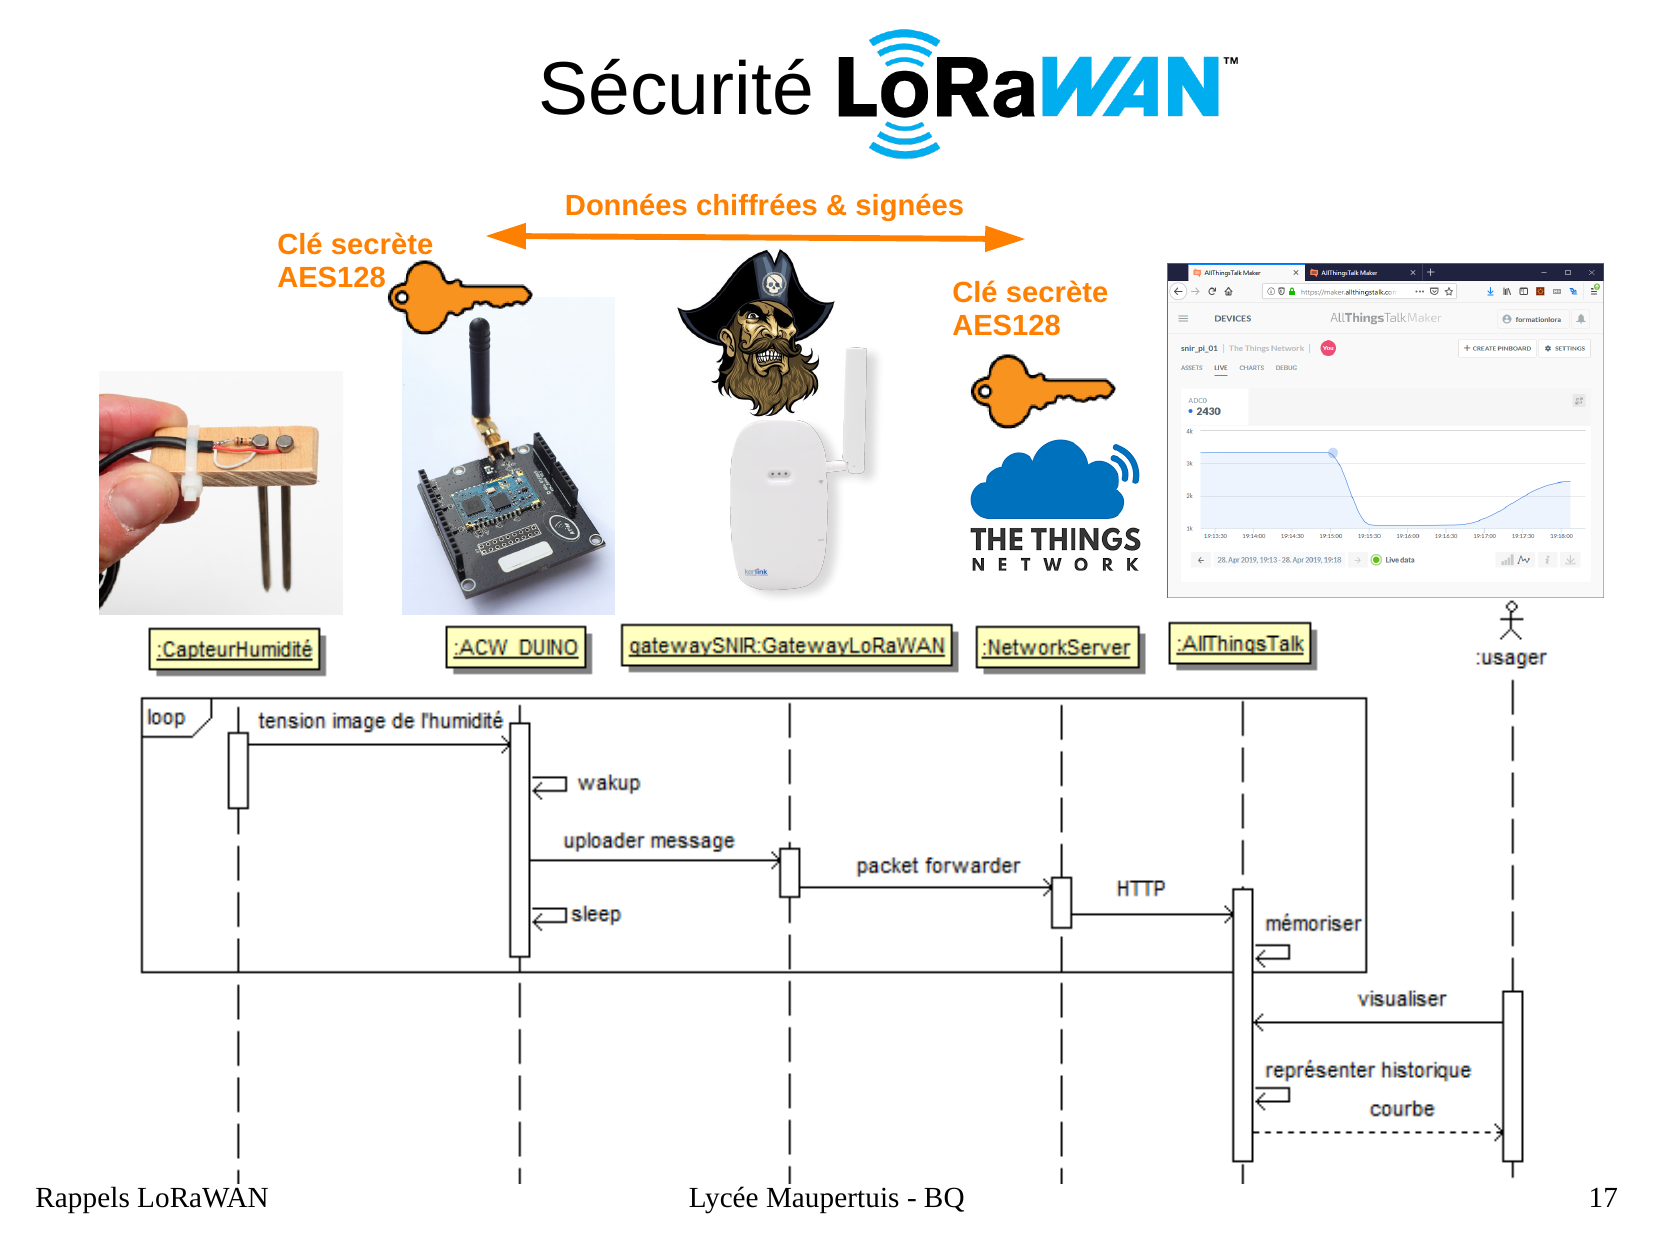

# Sécurité
Données chiffrées & signées
Clé secrète AES128
Clé secrète AES128
Rappels LoRaWAN
Lycée Maupertuis - BQ
17